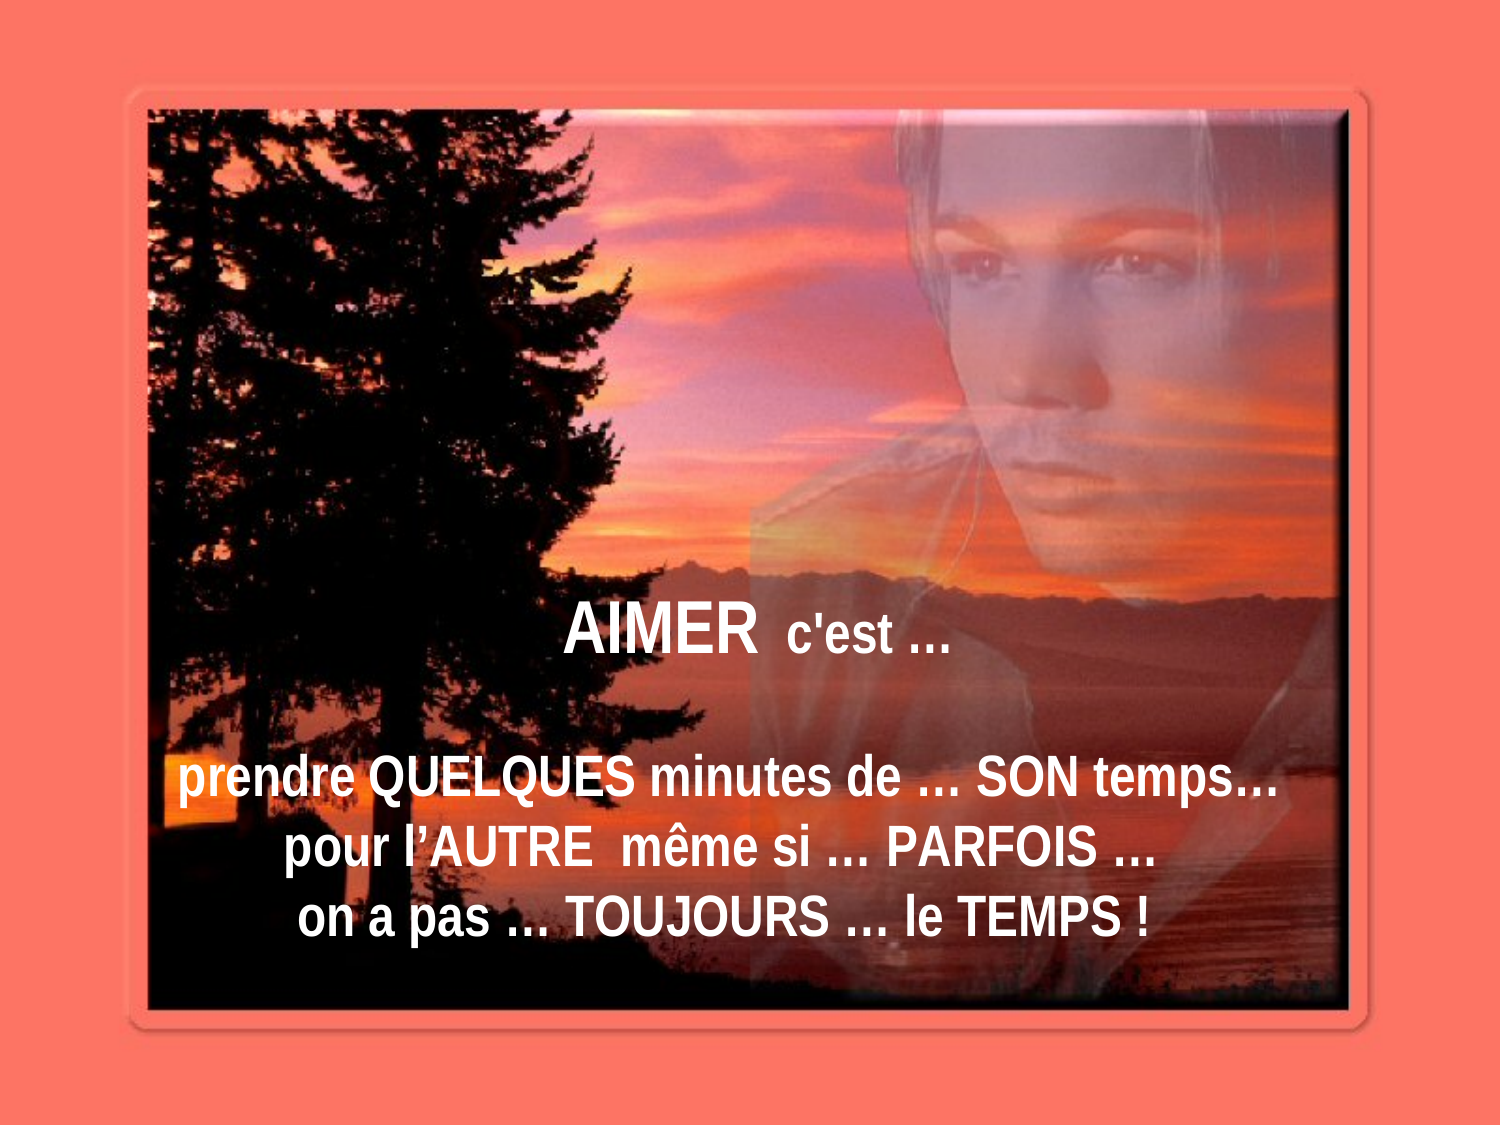

AIMER c'est …
 prendre QUELQUES minutes de … SON temps…
 pour l’AUTRE même si … PARFOIS …
 on a pas … TOUJOURS … le TEMPS !